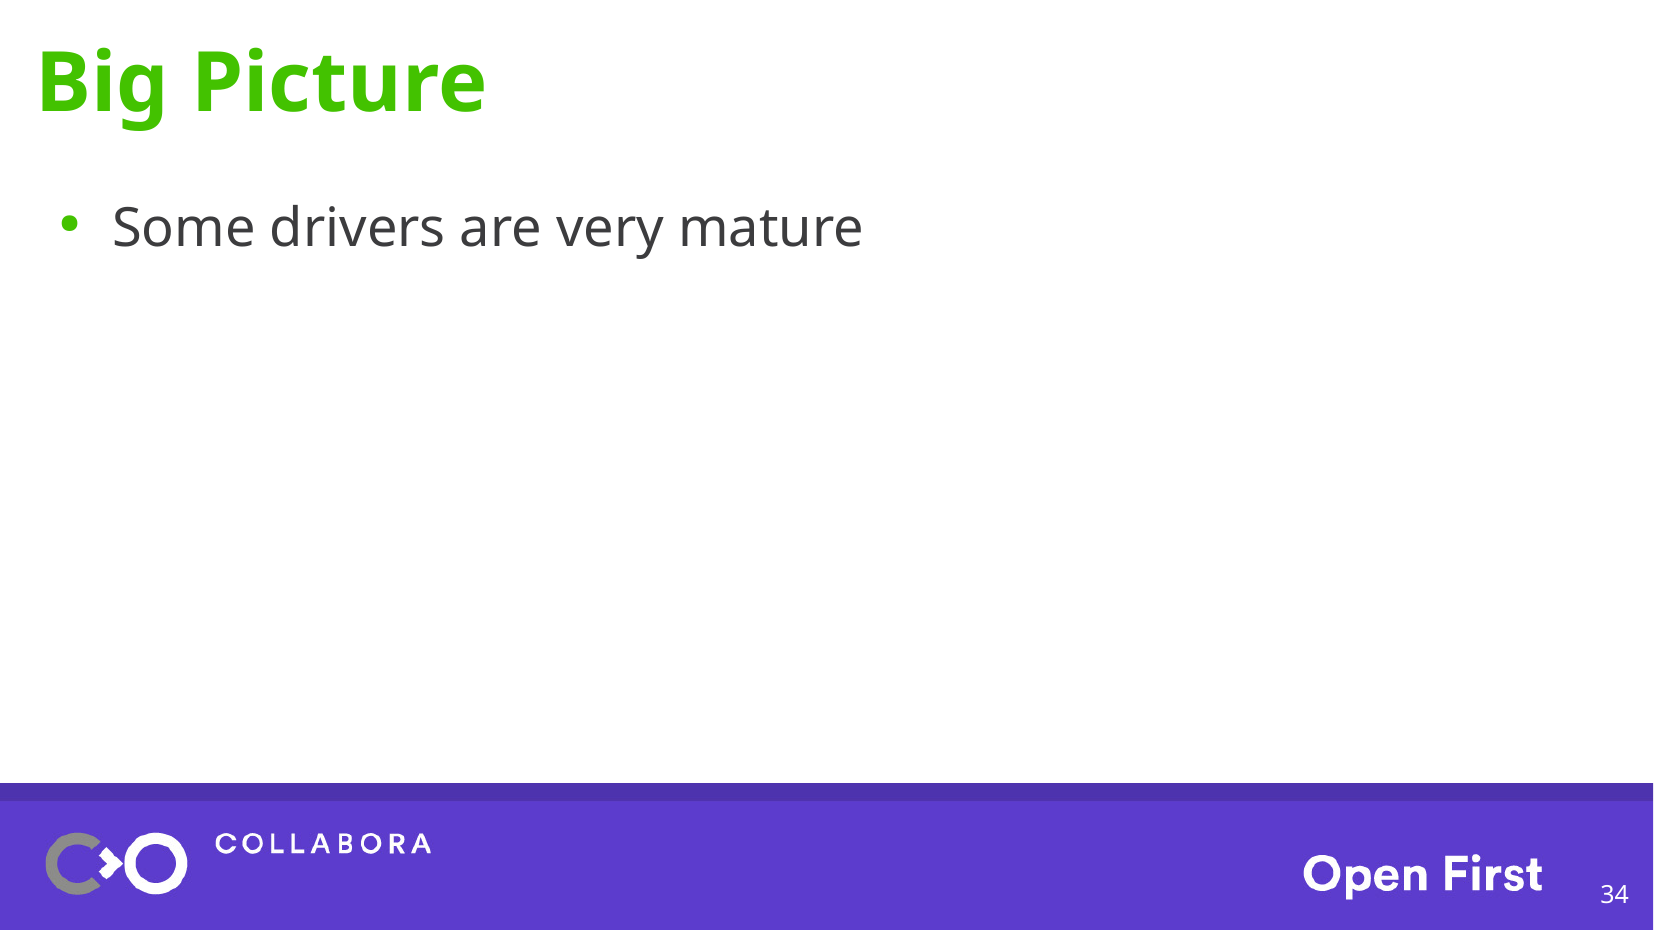

# Big Picture
Some drivers are very mature
34